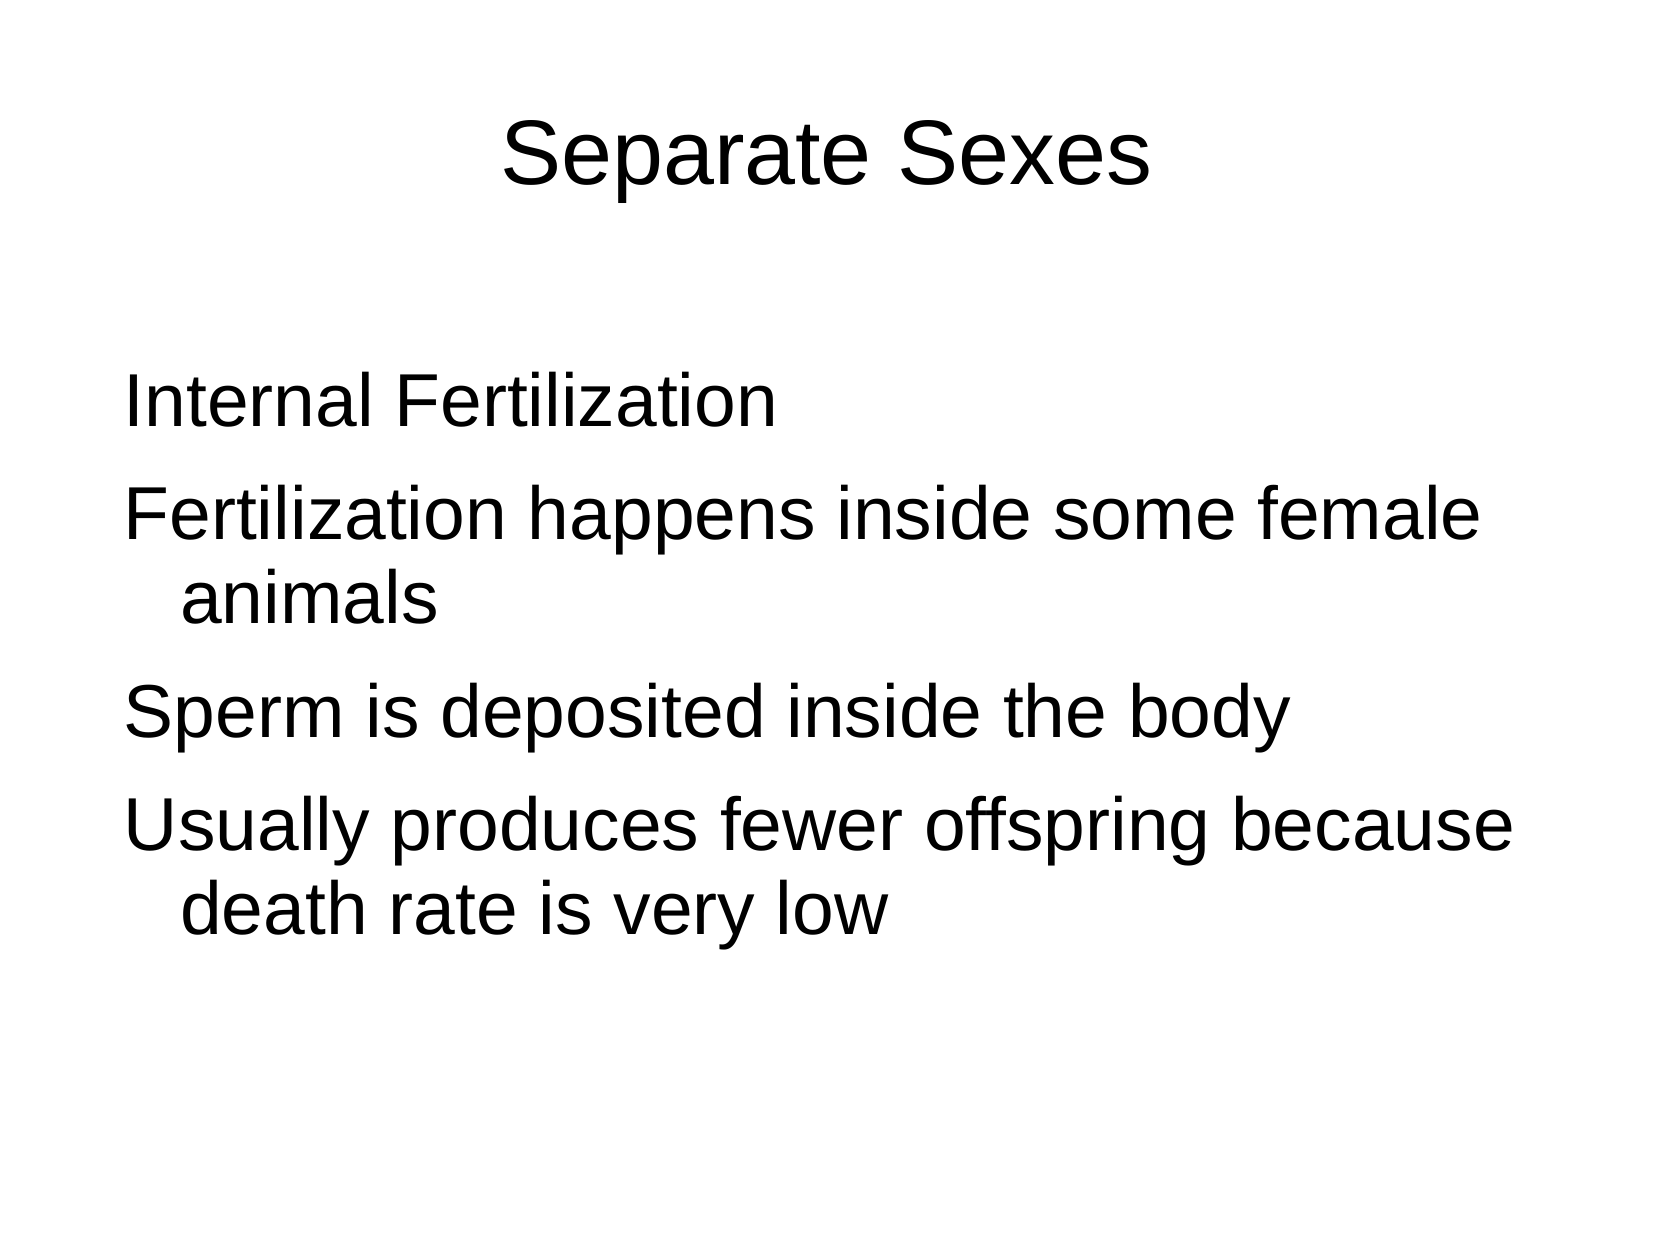

# Separate Sexes
Internal Fertilization
Fertilization happens inside some female animals
Sperm is deposited inside the body
Usually produces fewer offspring because death rate is very low